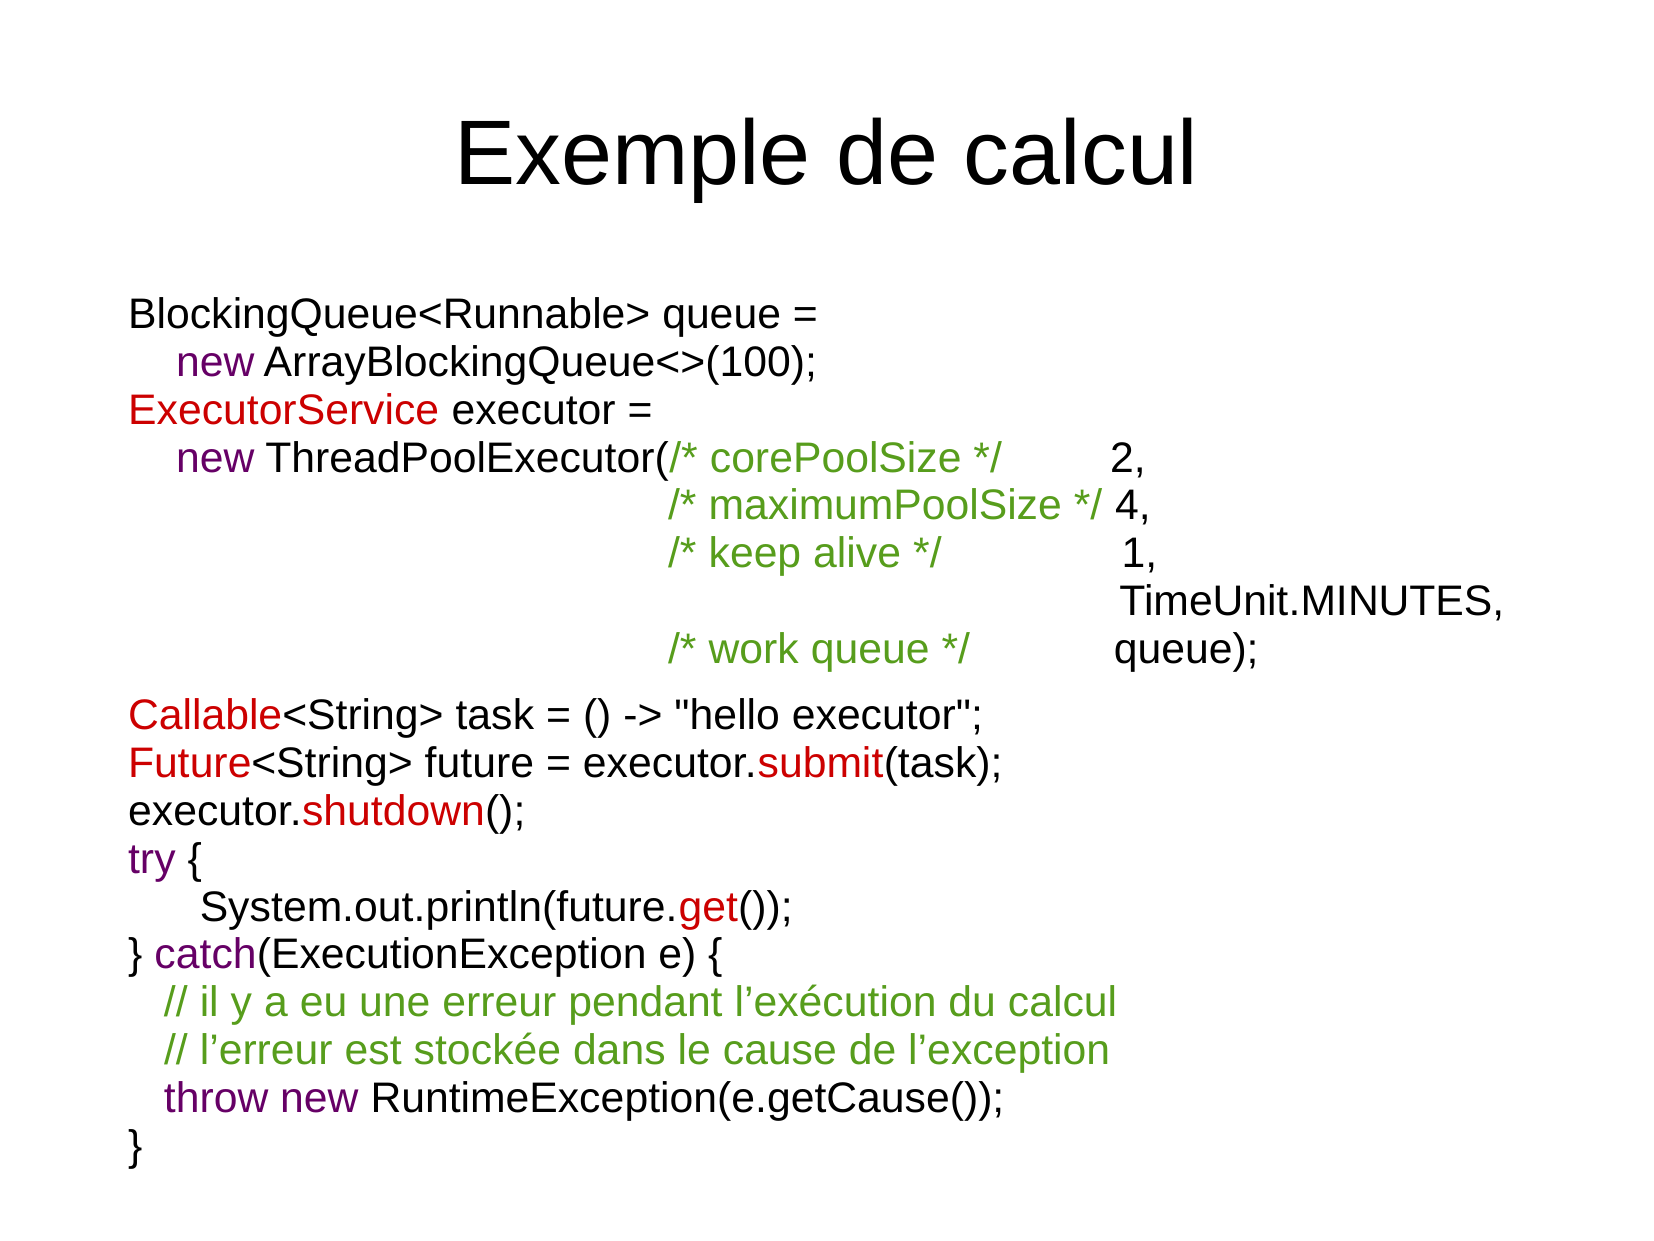

# Exemple de calcul
BlockingQueue<Runnable> queue =
 new ArrayBlockingQueue<>(100);
ExecutorService executor =
 new ThreadPoolExecutor(/* corePoolSize */ 2,
 /* maximumPoolSize */ 4,
 /* keep alive */ 1,
 TimeUnit.MINUTES,
 /* work queue */ queue);
Callable<String> task = () -> "hello executor";
Future<String> future = executor.submit(task);
executor.shutdown();
try {
 System.out.println(future.get());
} catch(ExecutionException e) {
 // il y a eu une erreur pendant l’exécution du calcul
 // l’erreur est stockée dans le cause de l’exception
 throw new RuntimeException(e.getCause());
}